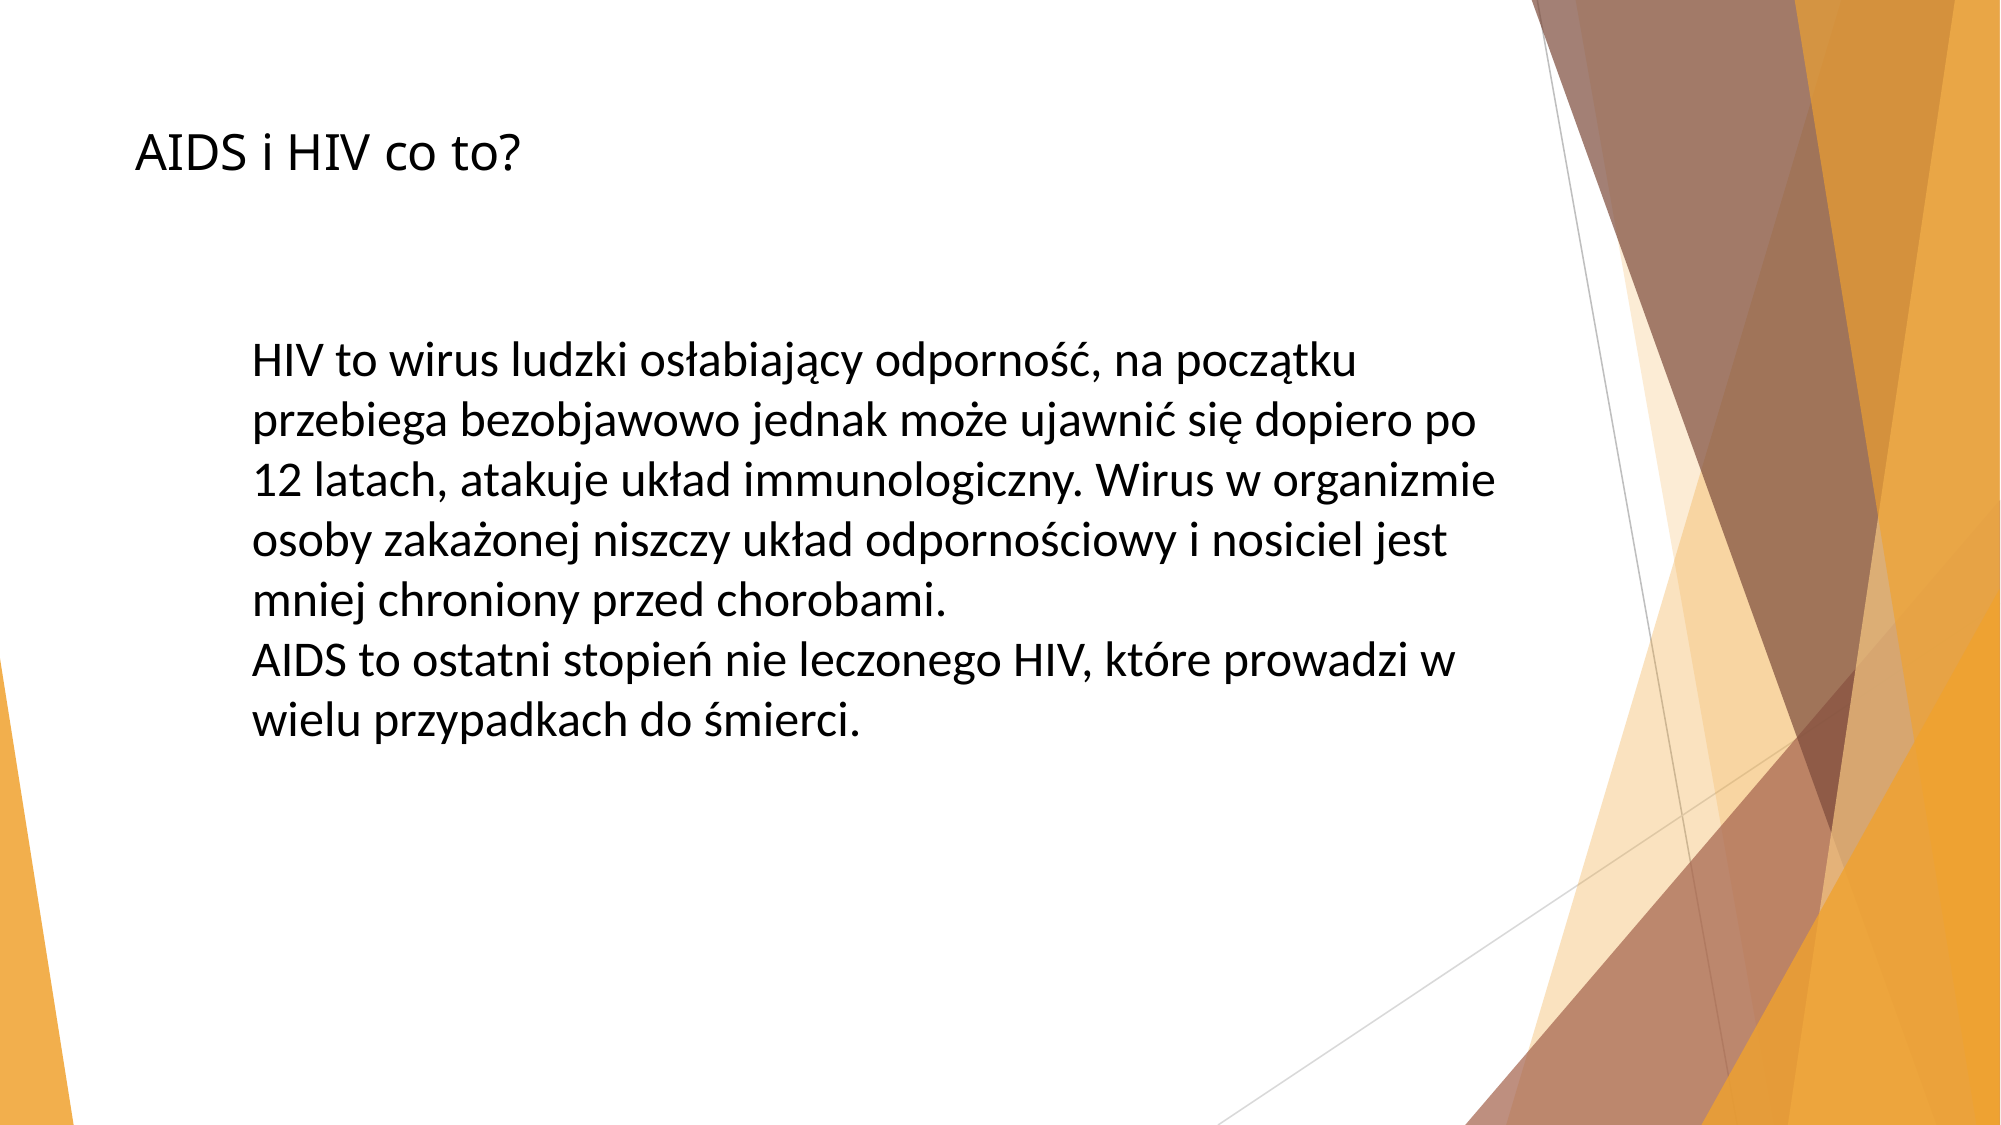

AIDS i HIV co to?
HIV to wirus ludzki osłabiający odporność, na początku przebiega bezobjawowo jednak może ujawnić się dopiero po 12 latach, atakuje układ immunologiczny. Wirus w organizmie osoby zakażonej niszczy układ odpornościowy i nosiciel jest mniej chroniony przed chorobami.
AIDS to ostatni stopień nie leczonego HIV, które prowadzi w wielu przypadkach do śmierci.